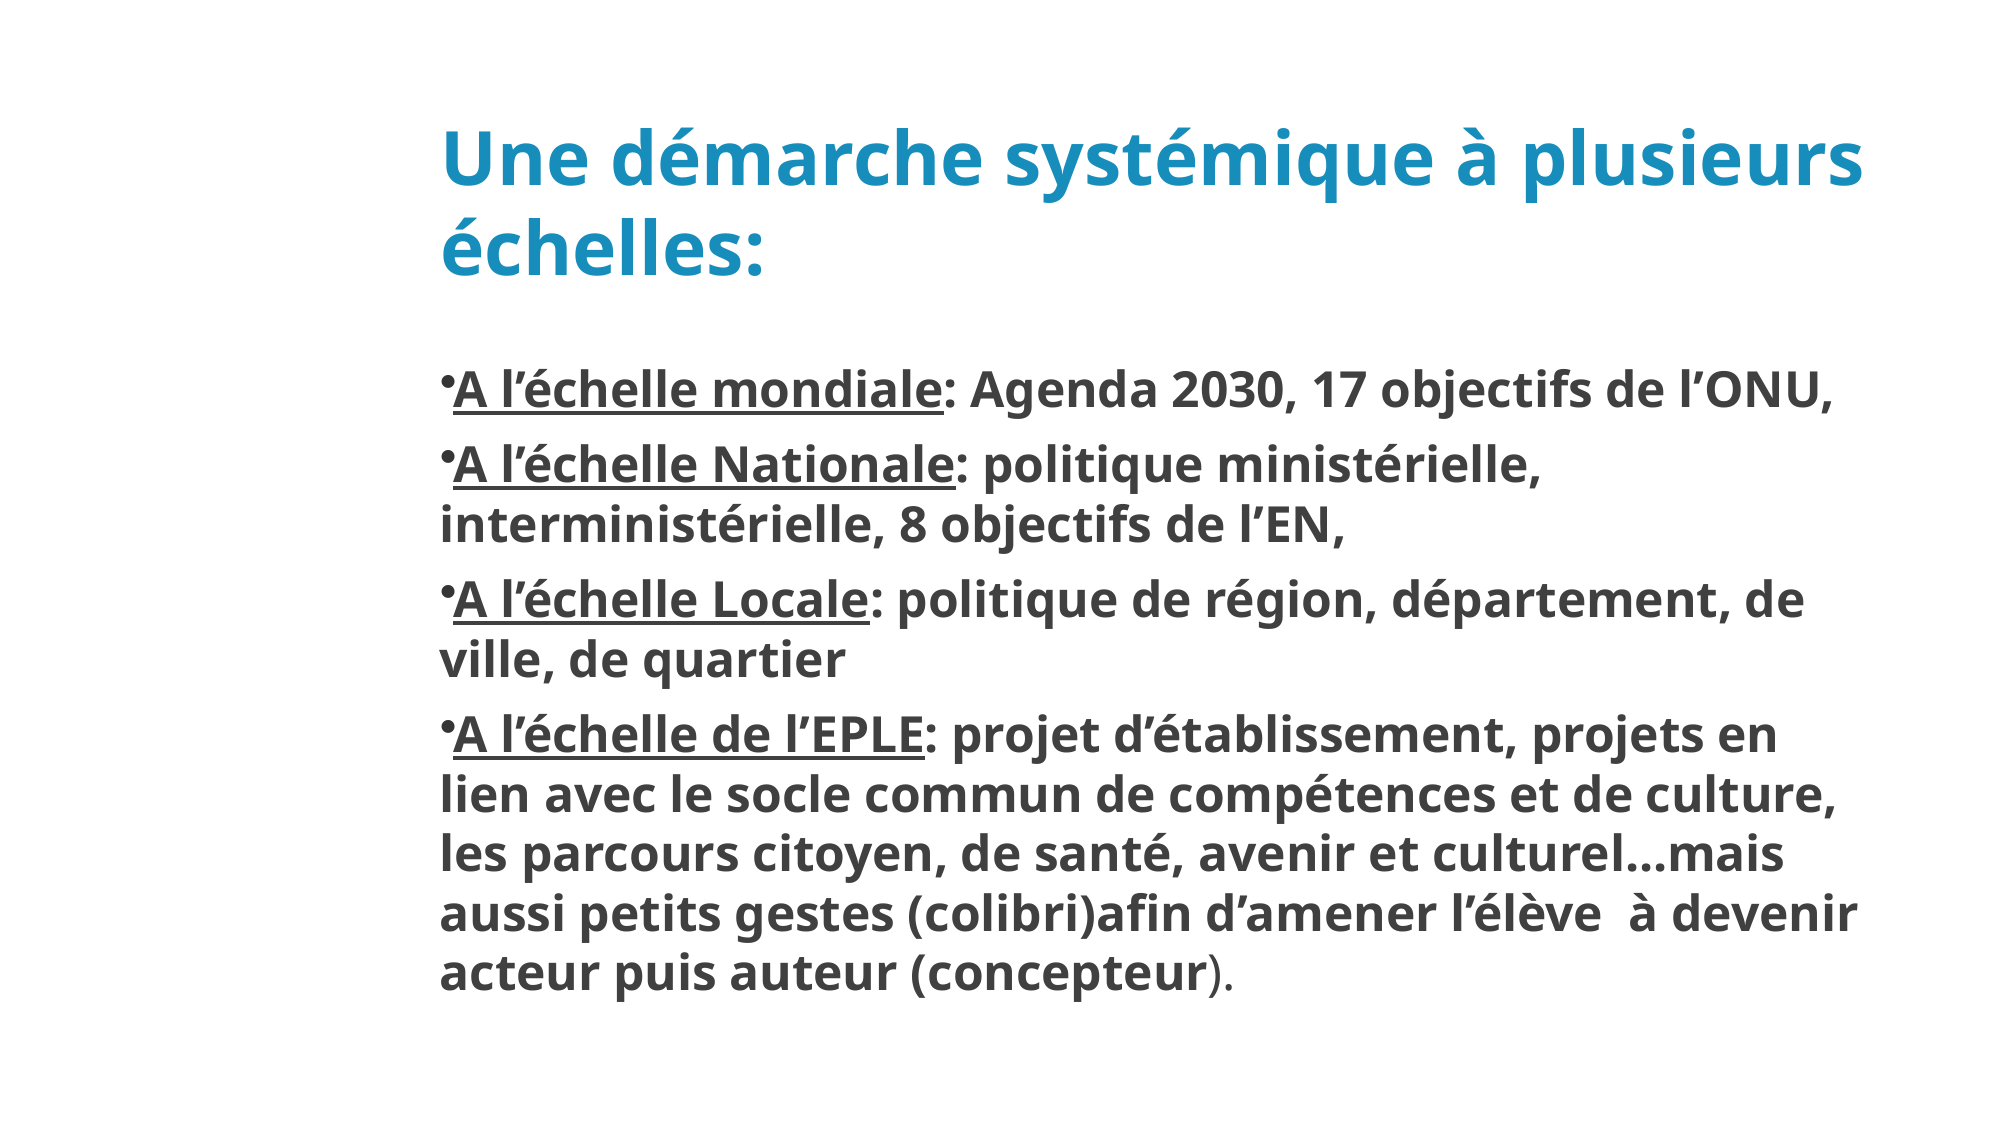

# Une démarche systémique à plusieurs échelles:
A l’échelle mondiale: Agenda 2030, 17 objectifs de l’ONU,
A l’échelle Nationale: politique ministérielle, interministérielle, 8 objectifs de l’EN,
A l’échelle Locale: politique de région, département, de ville, de quartier
A l’échelle de l’EPLE: projet d’établissement, projets en lien avec le socle commun de compétences et de culture, les parcours citoyen, de santé, avenir et culturel...mais aussi petits gestes (colibri)afin d’amener l’élève à devenir acteur puis auteur (concepteur).